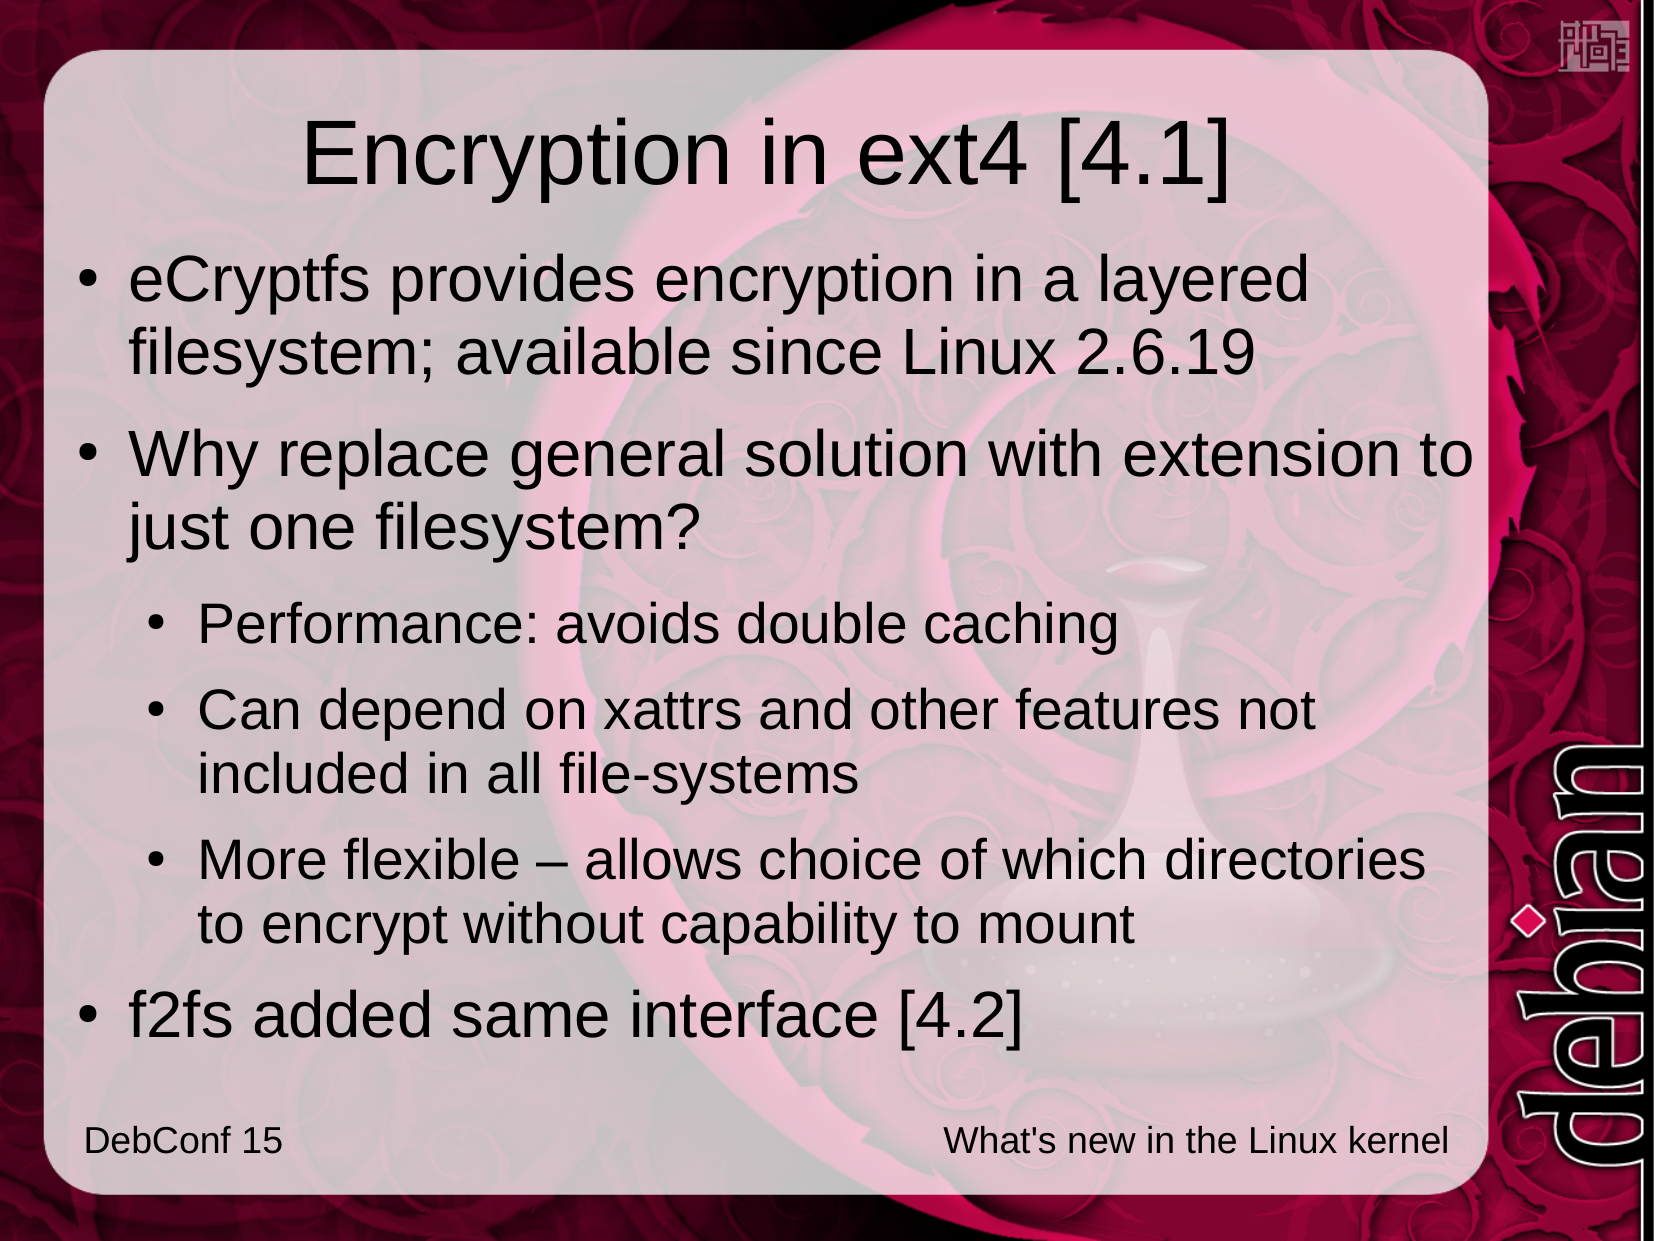

# Encryption in ext4 [4.1]
eCryptfs provides encryption in a layered filesystem; available since Linux 2.6.19
Why replace general solution with extension to just one filesystem?
Performance: avoids double caching
Can depend on xattrs and other features not included in all file-systems
More flexible – allows choice of which directories to encrypt without capability to mount
f2fs added same interface [4.2]
DebConf 15
What's new in the Linux kernel